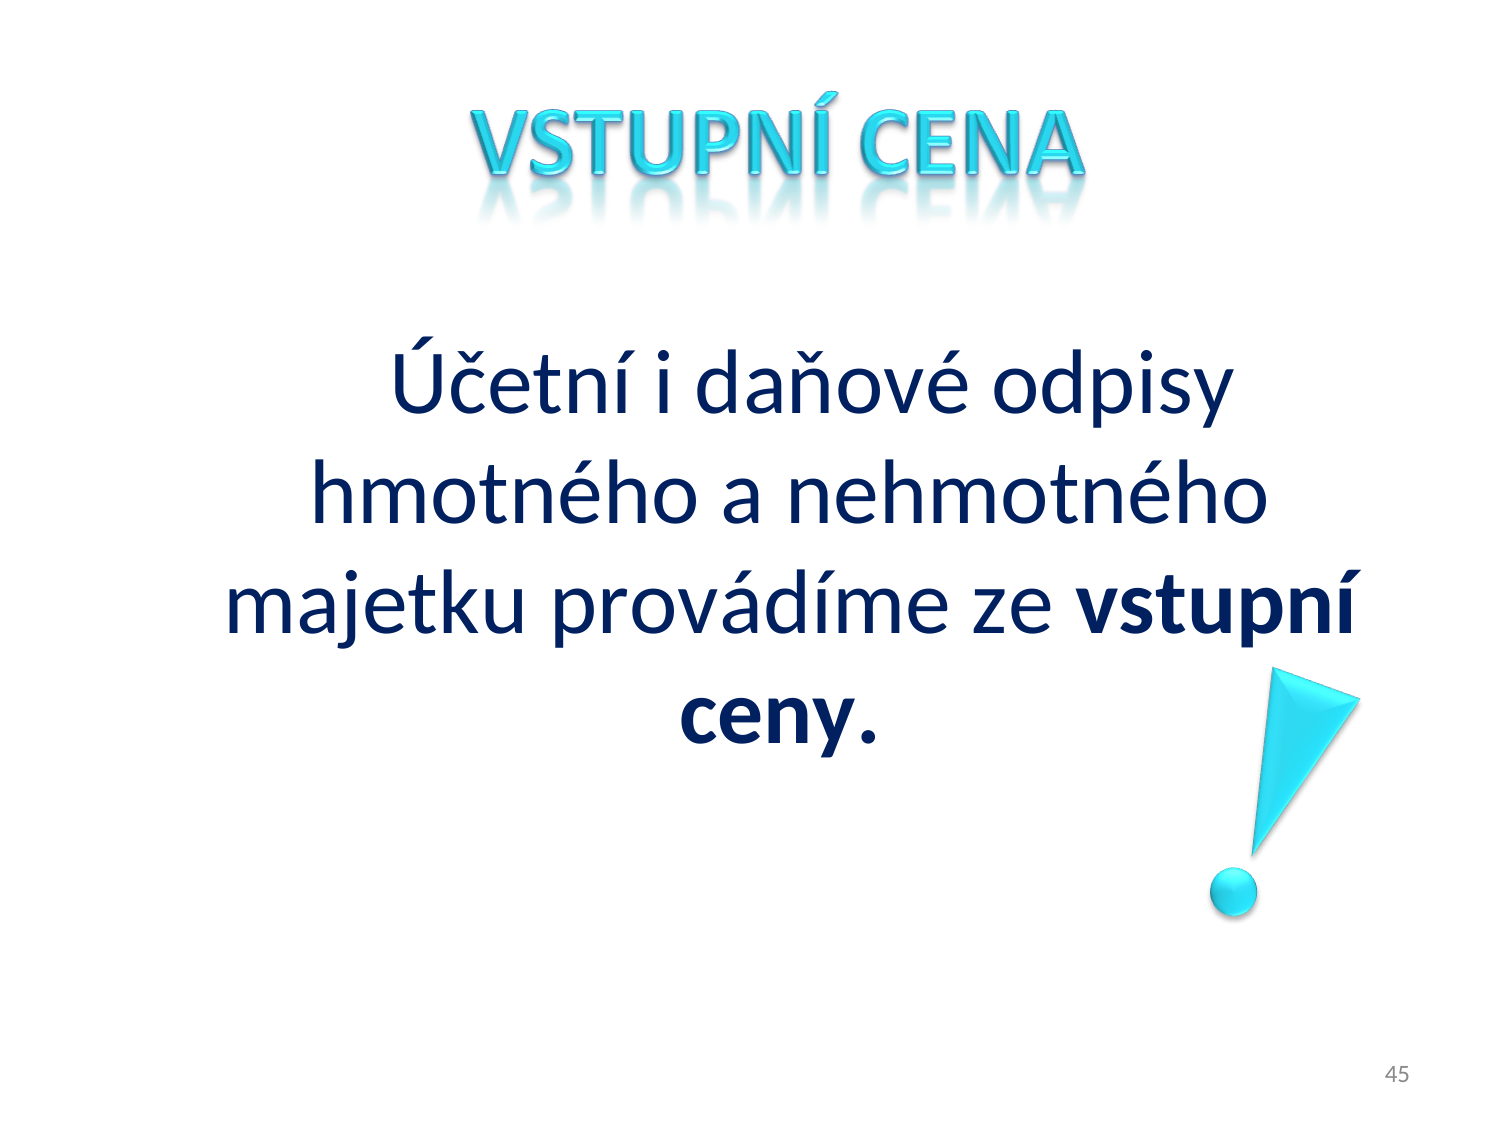

# Účetní i daňové odpisy hmotného a nehmotného majetku provádíme ze vstupní ceny.